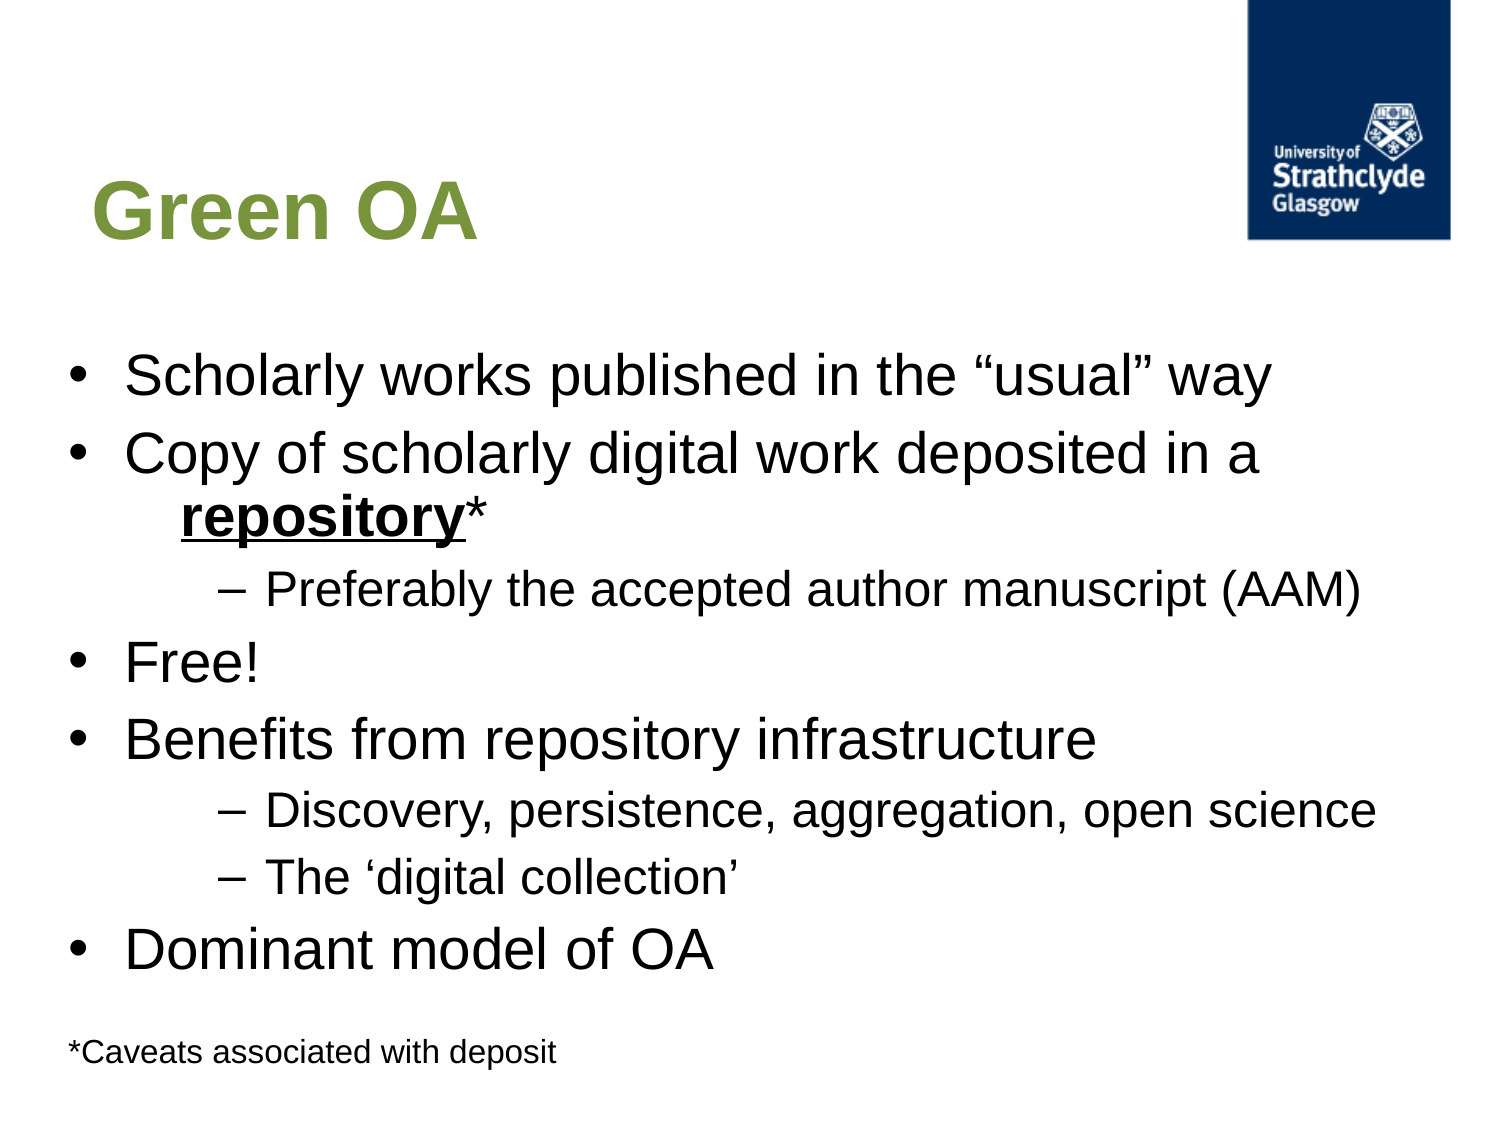

Green OA
# Scholarly works published in the “usual” way
Copy of scholarly digital work deposited in a repository*
Preferably the accepted author manuscript (AAM)
Free!
Benefits from repository infrastructure
Discovery, persistence, aggregation, open science
The ‘digital collection’
Dominant model of OA
*Caveats associated with deposit